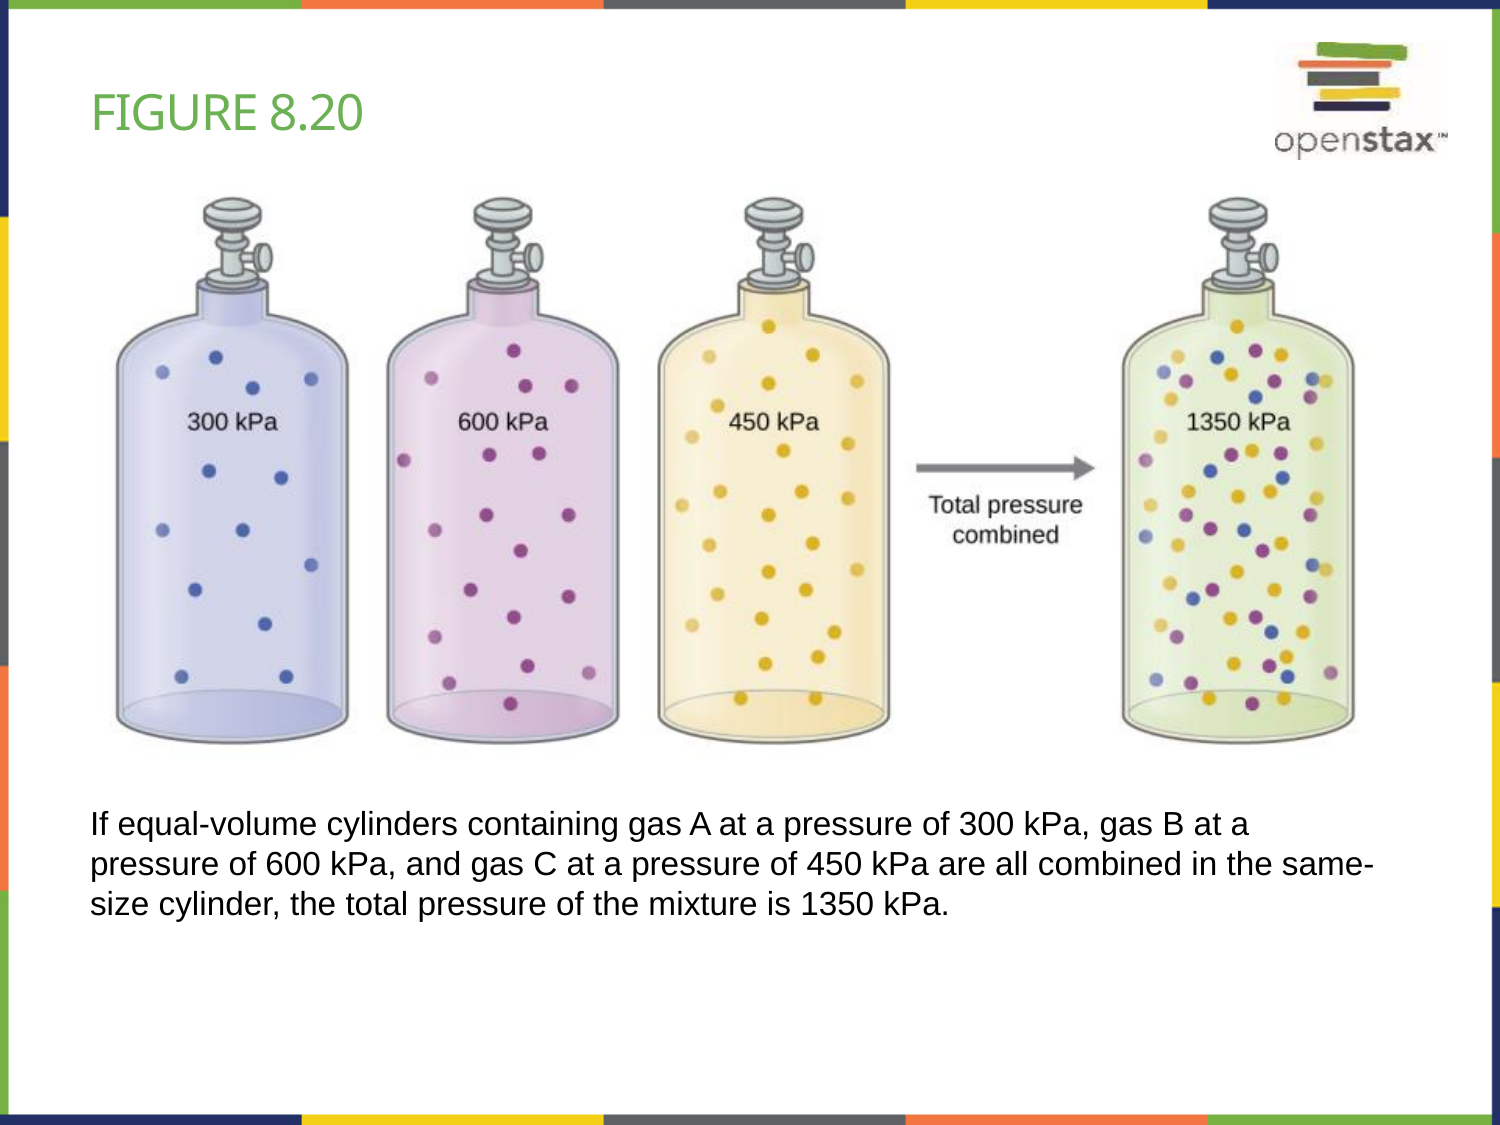

# Figure 8.20
If equal-volume cylinders containing gas A at a pressure of 300 kPa, gas B at a pressure of 600 kPa, and gas C at a pressure of 450 kPa are all combined in the same-size cylinder, the total pressure of the mixture is 1350 kPa.